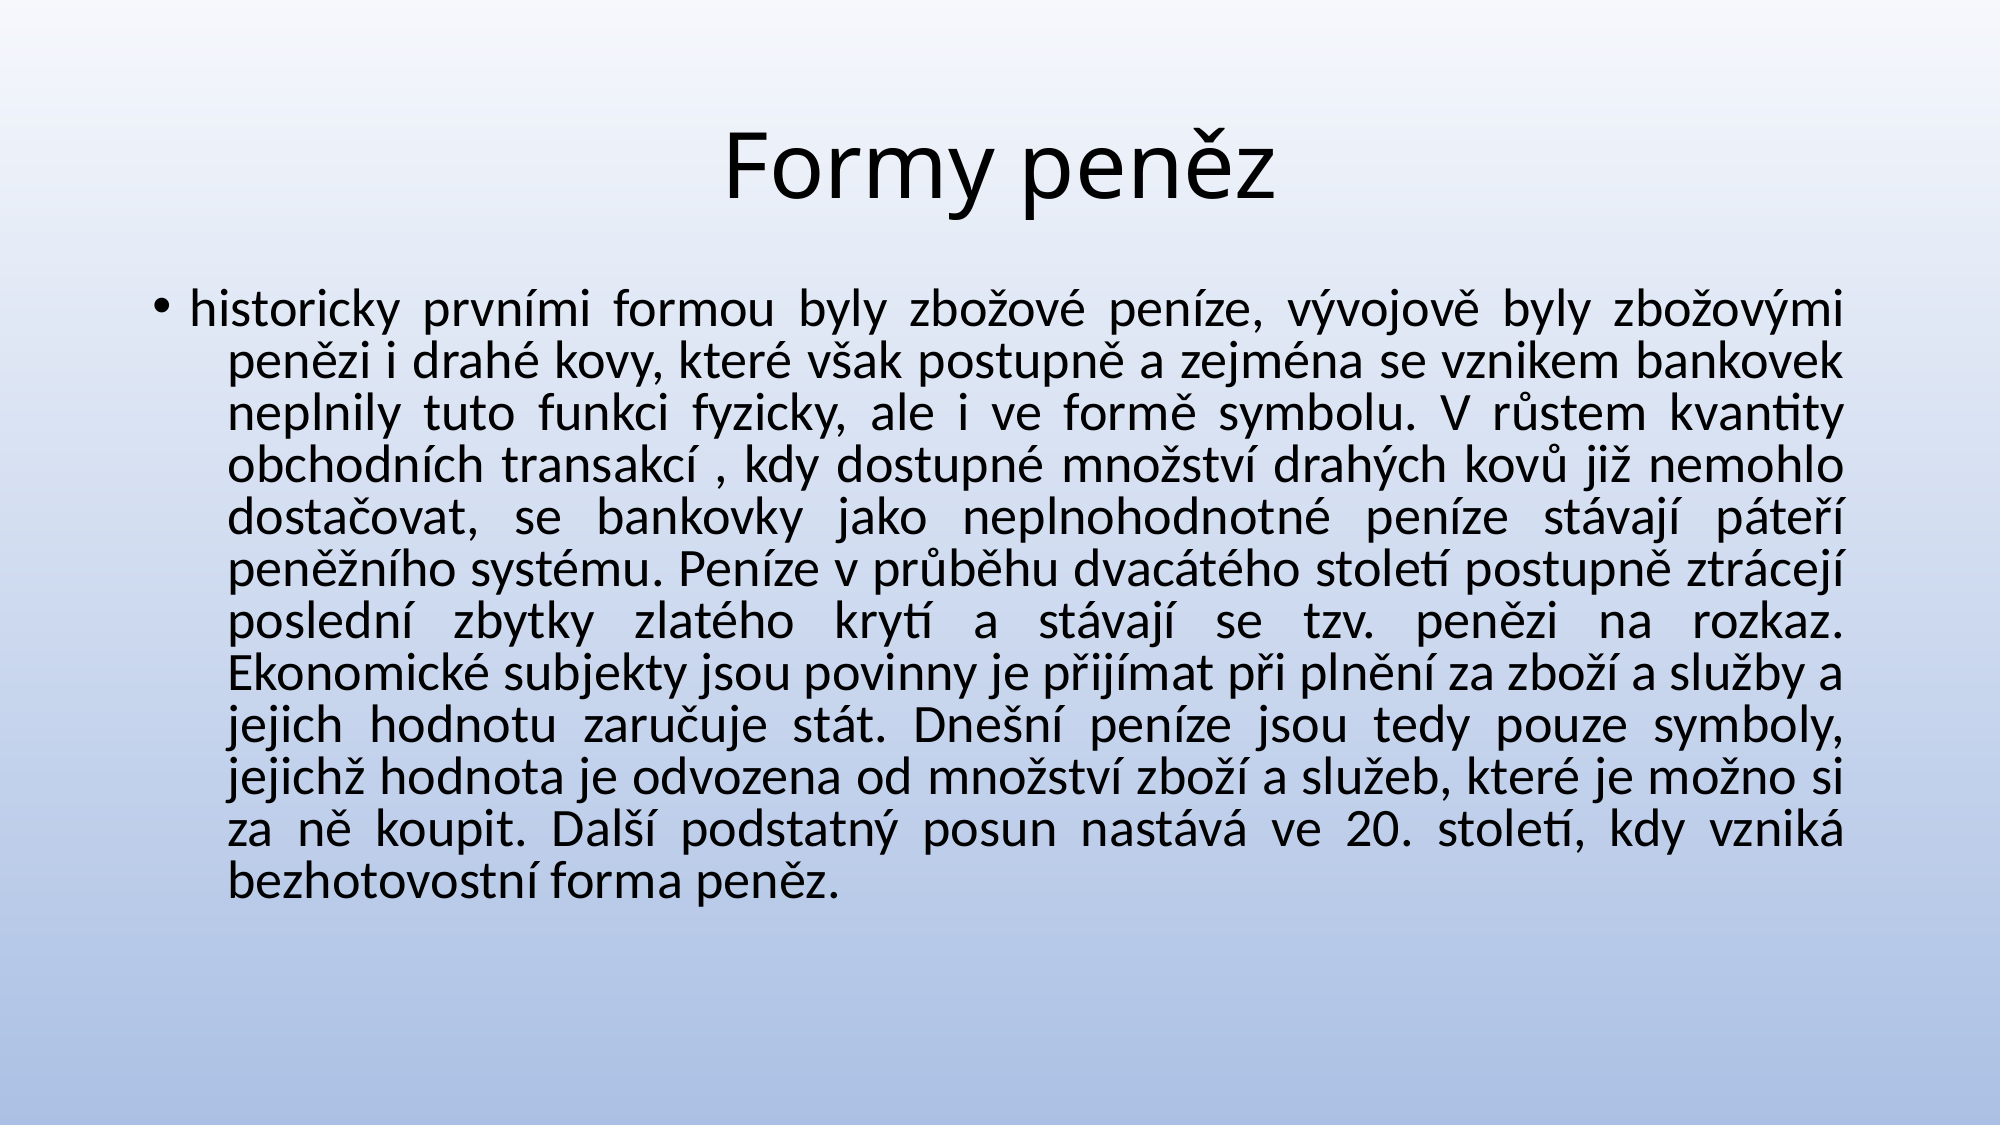

# Formy peněz
historicky prvními formou byly zbožové peníze, vývojově byly zbožovými penězi i drahé kovy, které však postupně a zejména se vznikem bankovek neplnily tuto funkci fyzicky, ale i ve formě symbolu. V růstem kvantity obchodních transakcí , kdy dostupné množství drahých kovů již nemohlo dostačovat, se bankovky jako neplnohodnotné peníze stávají páteří peněžního systému. Peníze v průběhu dvacátého století postupně ztrácejí poslední zbytky zlatého krytí a stávají se tzv. penězi na rozkaz. Ekonomické subjekty jsou povinny je přijímat při plnění za zboží a služby a jejich hodnotu zaručuje stát. Dnešní peníze jsou tedy pouze symboly, jejichž hodnota je odvozena od množství zboží a služeb, které je možno si za ně koupit. Další podstatný posun nastává ve 20. století, kdy vzniká bezhotovostní forma peněz.